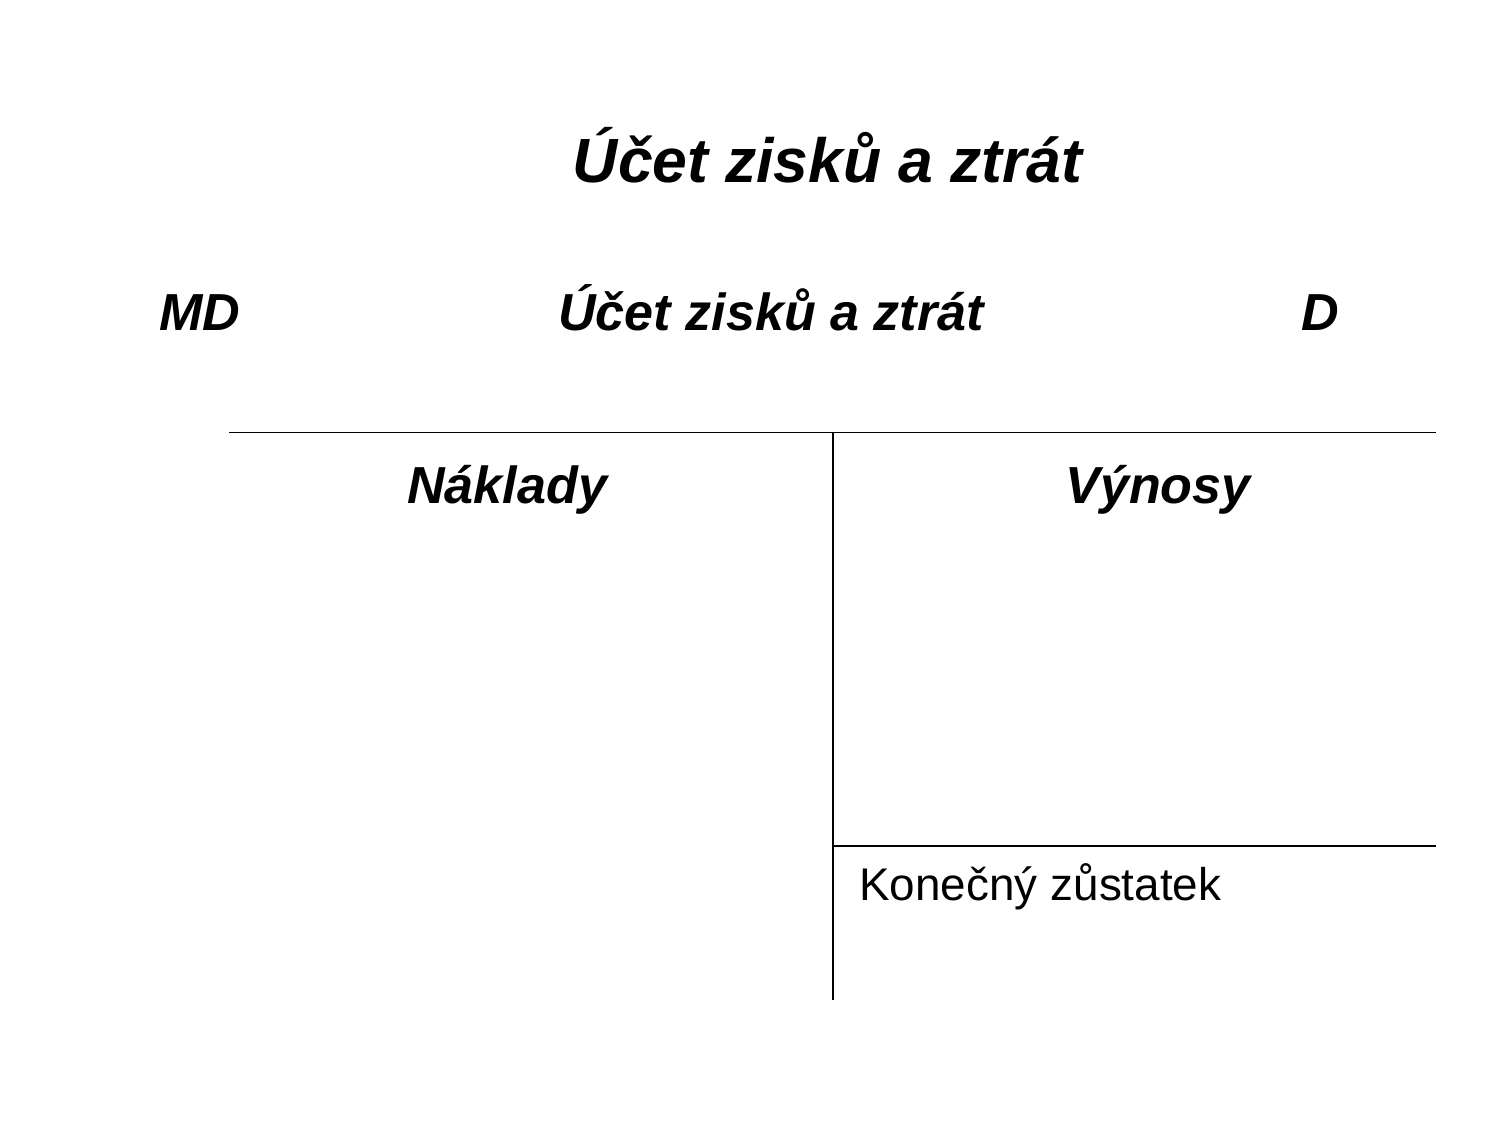

# Účet zisků a ztrát
MD Účet zisků a ztrát D
Náklady
Výnosy
Konečný zůstatek